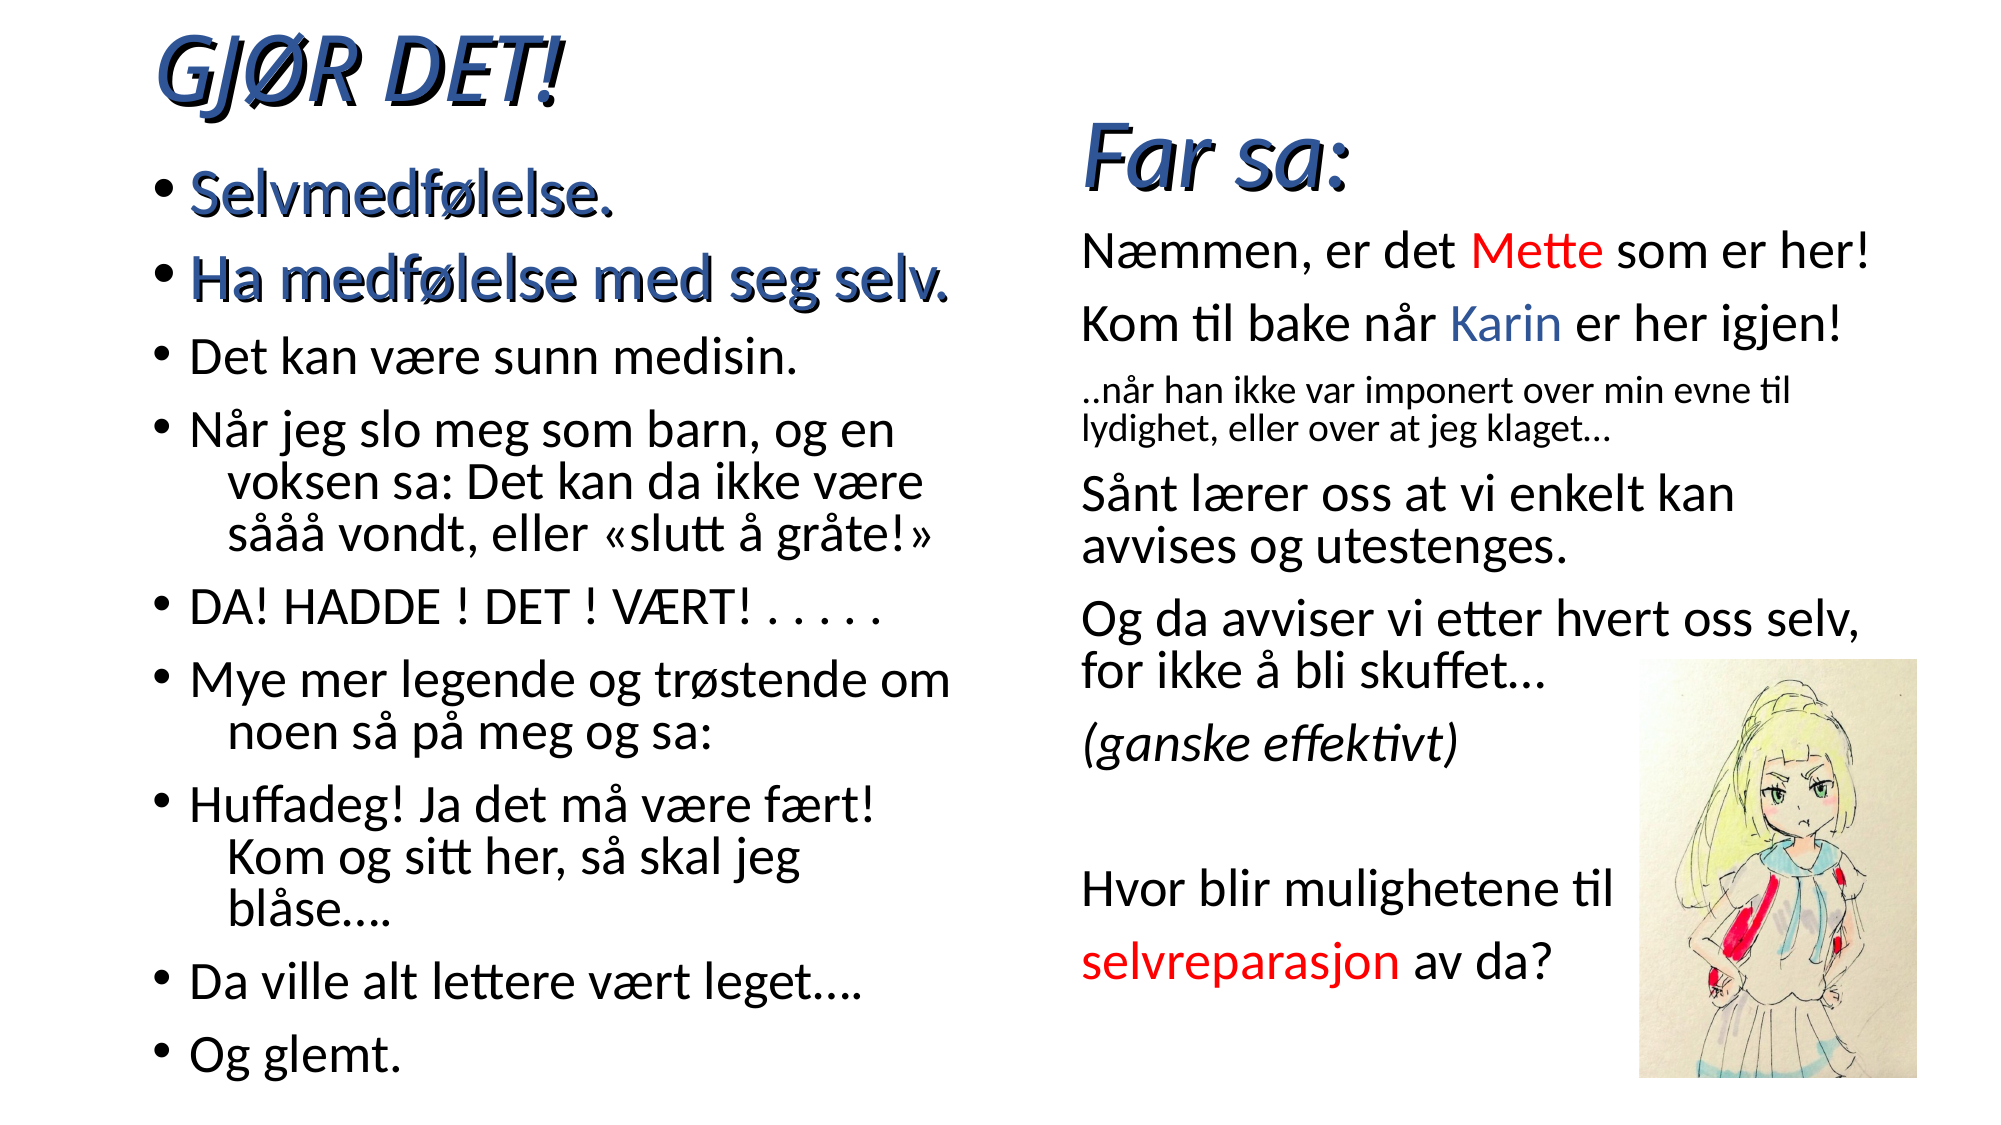

# GJØR DET!
Far sa:
Næmmen, er det Mette som er her!
Kom til bake når Karin er her igjen!
..når han ikke var imponert over min evne til lydighet, eller over at jeg klaget…
Sånt lærer oss at vi enkelt kan avvises og utestenges.
Og da avviser vi etter hvert oss selv, for ikke å bli skuffet…
(ganske effektivt)
Hvor blir mulighetene til
selvreparasjon av da?
Selvmedfølelse.
Ha medfølelse med seg selv.
Det kan være sunn medisin.
Når jeg slo meg som barn, og en voksen sa: Det kan da ikke være sååå vondt, eller «slutt å gråte!»
DA! HADDE ! DET ! VÆRT! . . . . .
Mye mer legende og trøstende om noen så på meg og sa:
Huffadeg! Ja det må være fært! Kom og sitt her, så skal jeg blåse….
Da ville alt lettere vært leget….
Og glemt.